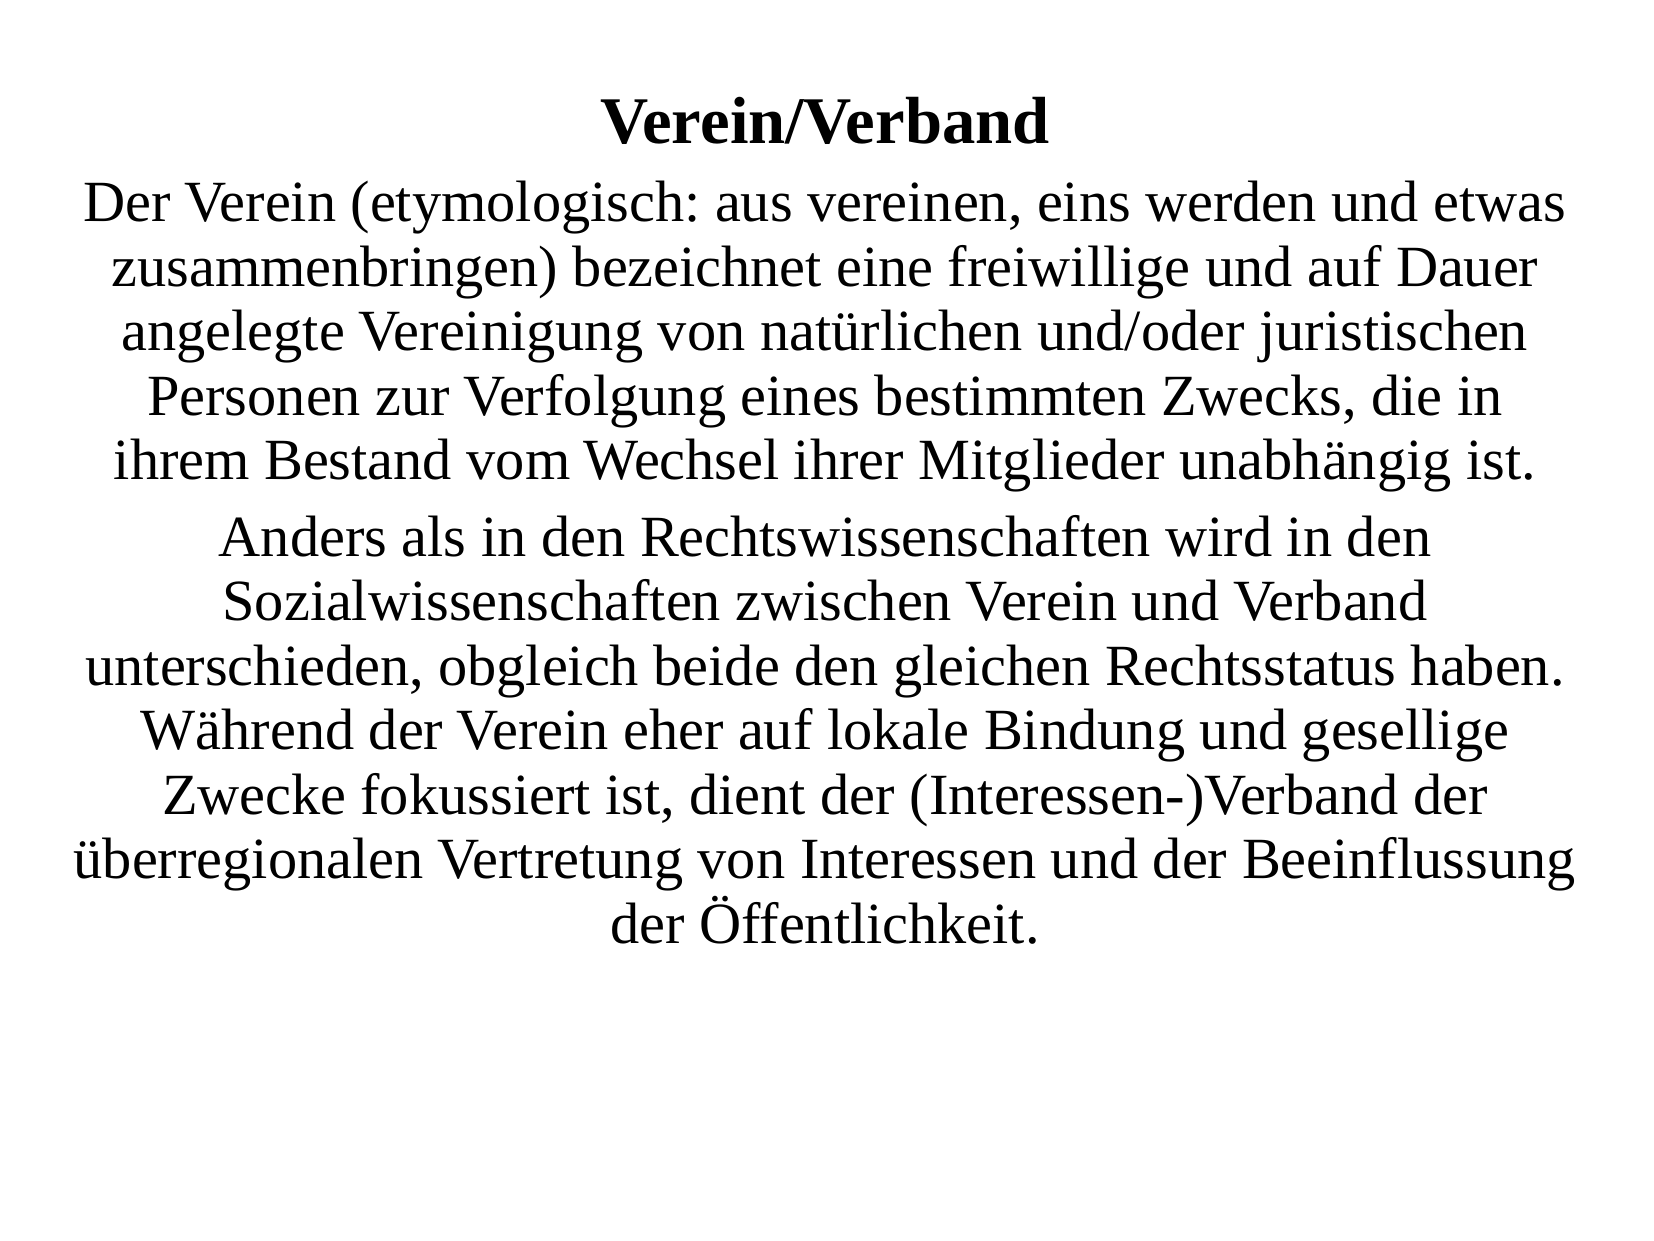

Verein/Verband
Der Verein (etymologisch: aus vereinen, eins werden und etwas zusammenbringen) bezeichnet eine freiwillige und auf Dauer angelegte Vereinigung von natürlichen und/oder juristischen Personen zur Verfolgung eines bestimmten Zwecks, die in ihrem Bestand vom Wechsel ihrer Mitglieder unabhängig ist.
Anders als in den Rechtswissenschaften wird in den Sozialwissenschaften zwischen Verein und Verband unterschieden, obgleich beide den gleichen Rechtsstatus haben. Während der Verein eher auf lokale Bindung und gesellige Zwecke fokussiert ist, dient der (Interessen-)Verband der überregionalen Vertretung von Interessen und der Beeinflussung der Öffentlichkeit.